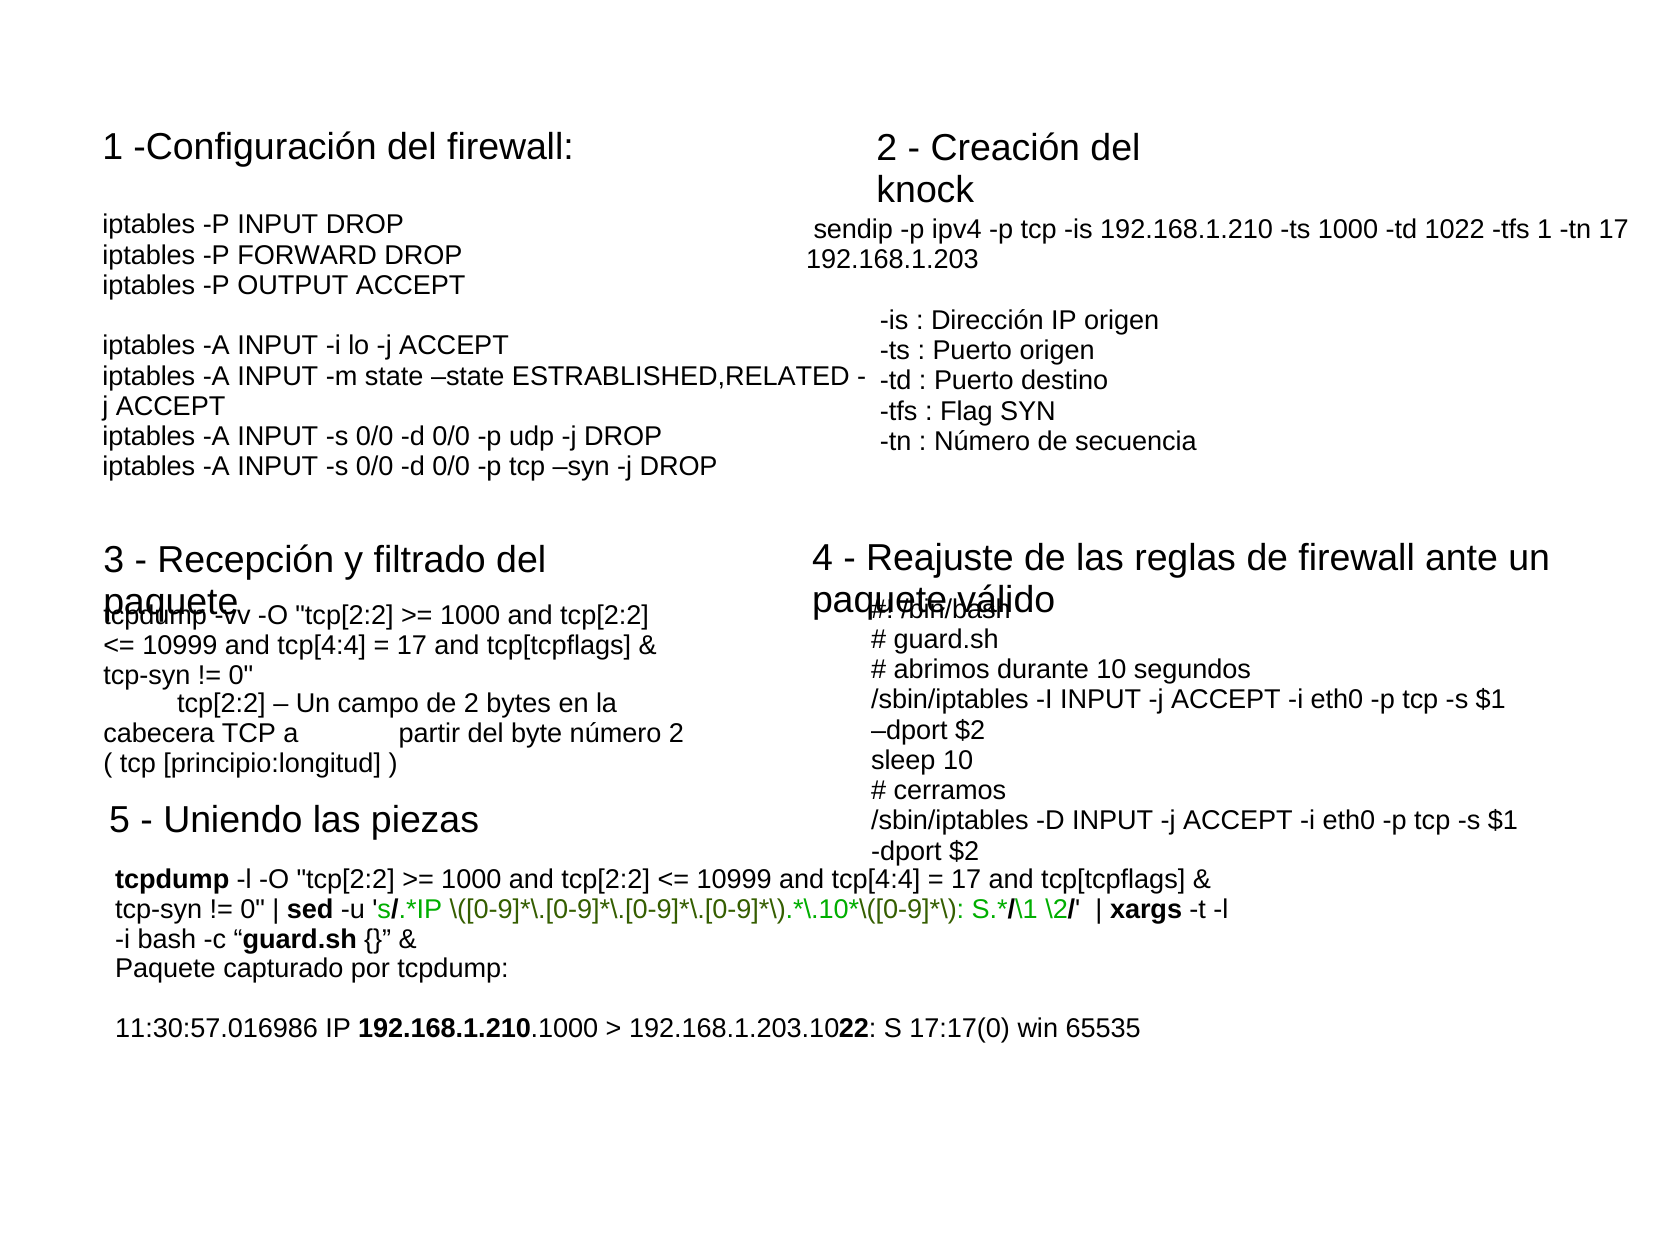

1 -Configuración del firewall:
iptables -P INPUT DROP
iptables -P FORWARD DROP
iptables -P OUTPUT ACCEPT
iptables -A INPUT -i lo -j ACCEPT
iptables -A INPUT -m state –state ESTRABLISHED,RELATED -j ACCEPT
iptables -A INPUT -s 0/0 -d 0/0 -p udp -j DROP
iptables -A INPUT -s 0/0 -d 0/0 -p tcp –syn -j DROP
2 - Creación del knock
 sendip -p ipv4 -p tcp -is 192.168.1.210 -ts 1000 -td 1022 -tfs 1 -tn 17 192.168.1.203
	-is : Dirección IP origen
	-ts : Puerto origen
	-td : Puerto destino
	-tfs : Flag SYN
	-tn : Número de secuencia
4 - Reajuste de las reglas de firewall ante un paquete válido
3 - Recepción y filtrado del paquete
#! /bin/bash
# guard.sh
# abrimos durante 10 segundos
/sbin/iptables -I INPUT -j ACCEPT -i eth0 -p tcp -s $1 –dport $2
sleep 10
# cerramos
/sbin/iptables -D INPUT -j ACCEPT -i eth0 -p tcp -s $1 -dport $2
tcpdump -vv -O "tcp[2:2] >= 1000 and tcp[2:2] <= 10999 and tcp[4:4] = 17 and tcp[tcpflags] & tcp-syn != 0"
	tcp[2:2] – Un campo de 2 bytes en la cabecera TCP a 		partir del byte número 2 ( tcp [principio:longitud] )
5 - Uniendo las piezas
tcpdump -l -O "tcp[2:2] >= 1000 and tcp[2:2] <= 10999 and tcp[4:4] = 17 and tcp[tcpflags] & tcp-syn != 0" | sed -u 's/.*IP \([0-9]*\.[0-9]*\.[0-9]*\.[0-9]*\).*\.10*\([0-9]*\): S.*/\1 \2/' | xargs -t -l -i bash -c “guard.sh {}” &
Paquete capturado por tcpdump:
11:30:57.016986 IP 192.168.1.210.1000 > 192.168.1.203.1022: S 17:17(0) win 65535